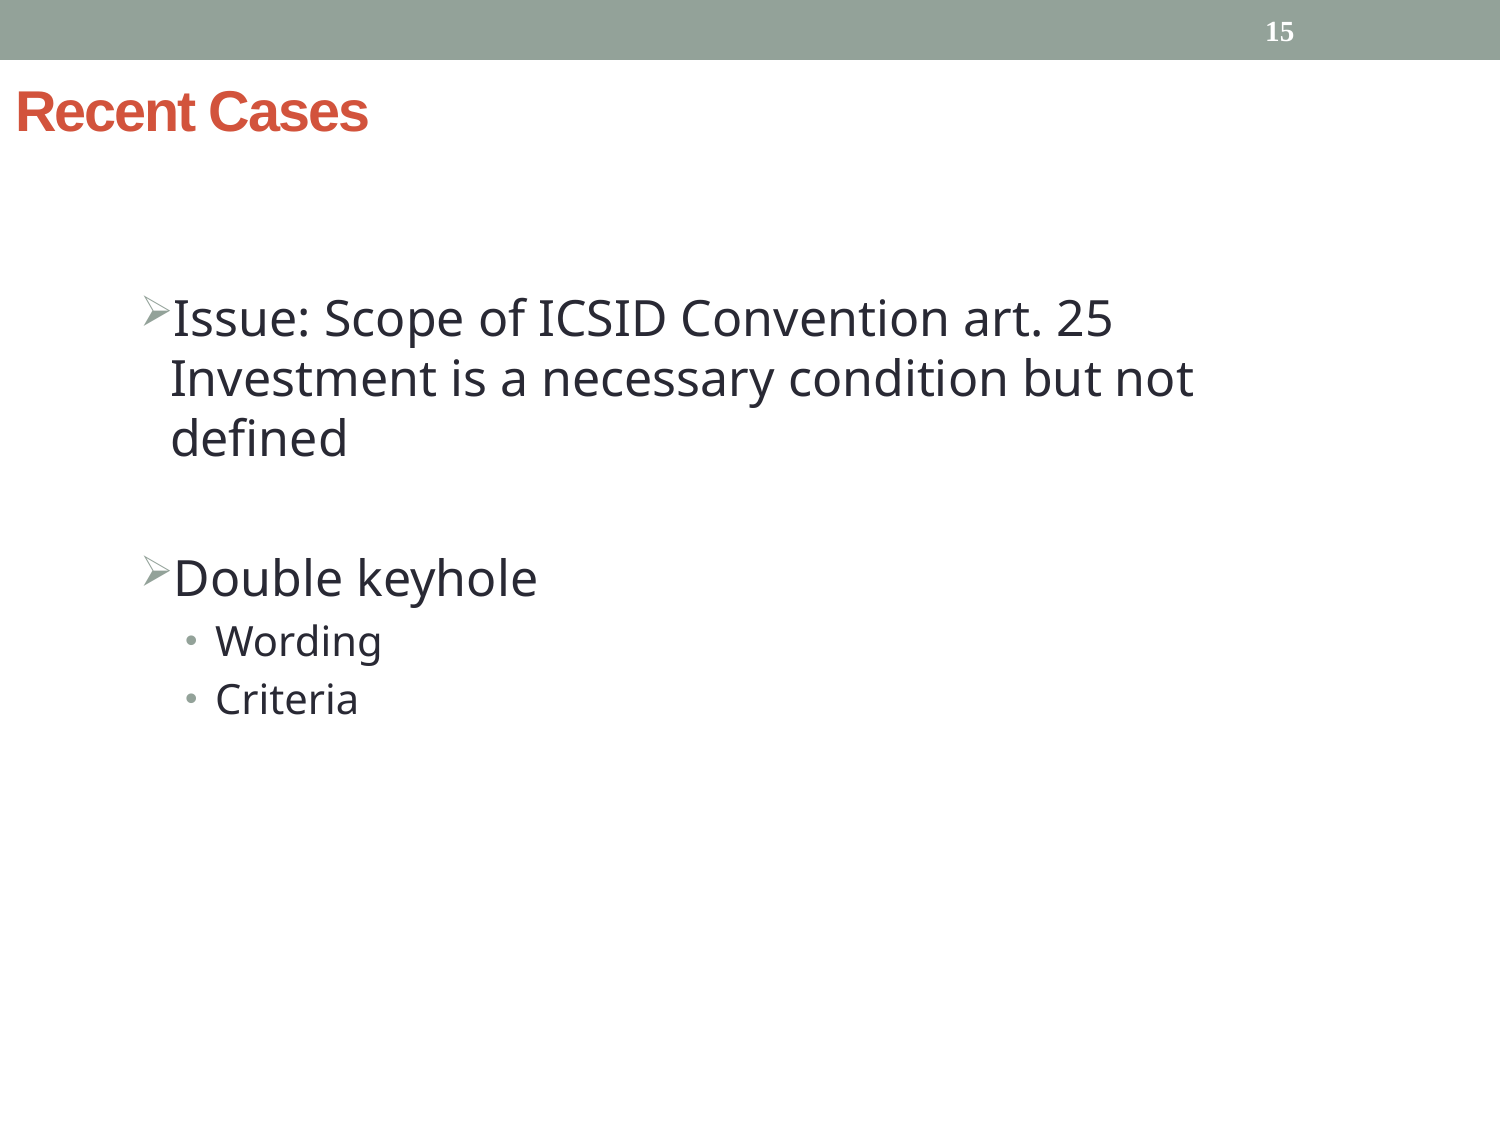

# Recent Cases
Issue: Scope of ICSID Convention art. 25
Investment is a necessary condition but not defined
Double keyhole
Wording
Criteria
Should not be contradictory